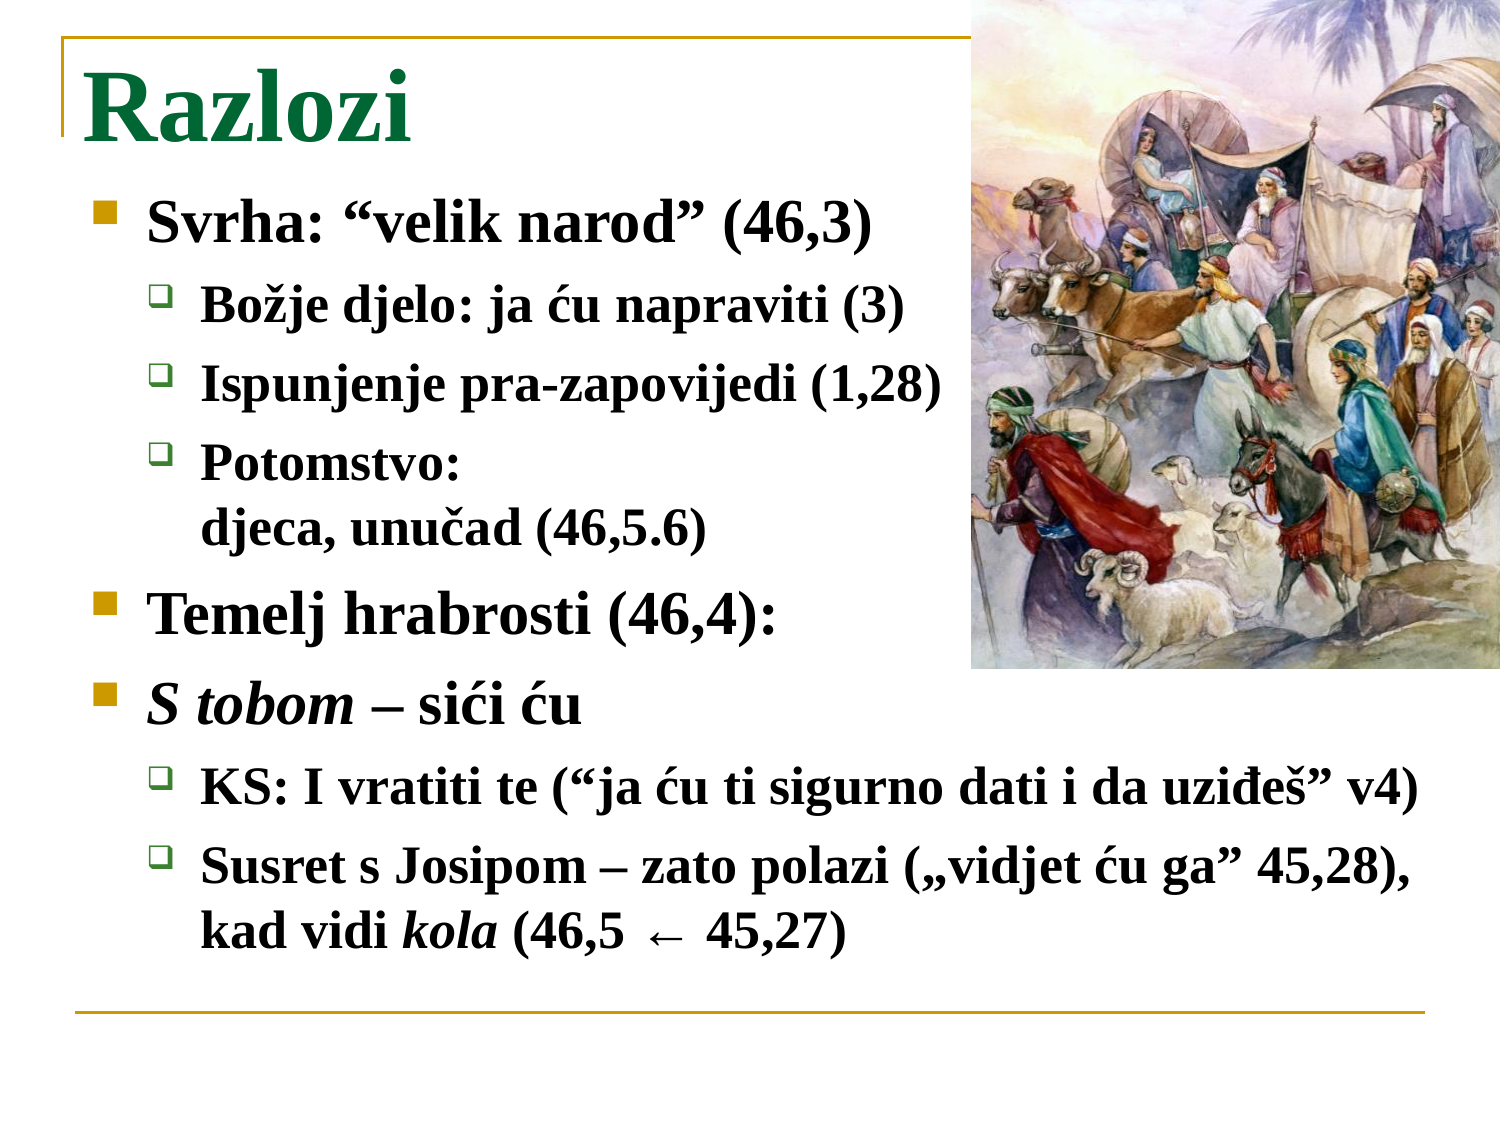

# Razlozi
Svrha: “velik narod” (46,3)
Božje djelo: ja ću napraviti (3)
Ispunjenje pra-zapovijedi (1,28)
Potomstvo:
djeca, unučad (46,5.6)
Temelj hrabrosti (46,4):
S tobom – sići ću
KS: I vratiti te (“ja ću ti sigurno dati i da uziđeš” v4)
Susret s Josipom – zato polazi („vidjet ću ga” 45,28),
kad vidi kola (46,5 ← 45,27)